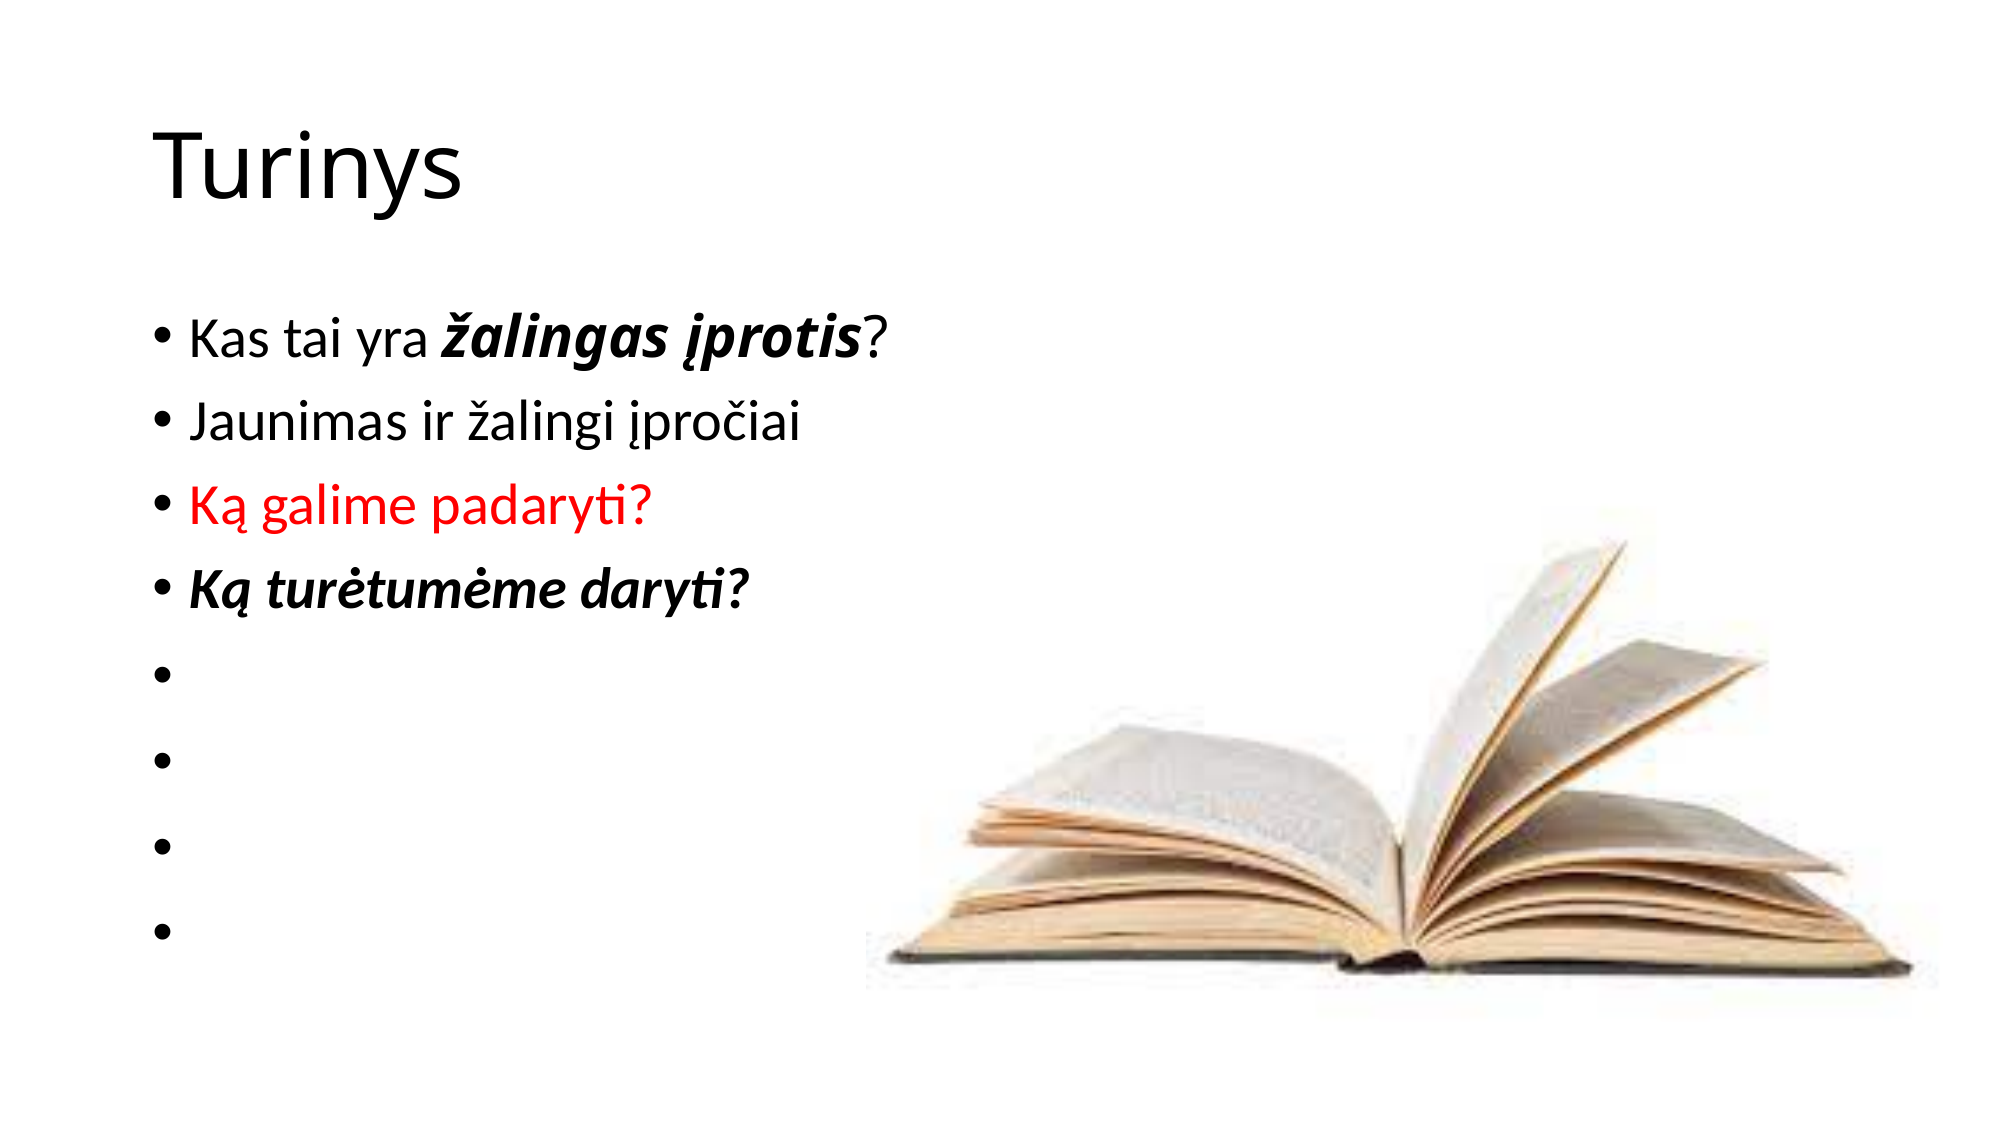

# Turinys
Kas tai yra žalingas įprotis?
Jaunimas ir žalingi įpročiai
Ką galime padaryti?
Ką turėtumėme daryti?